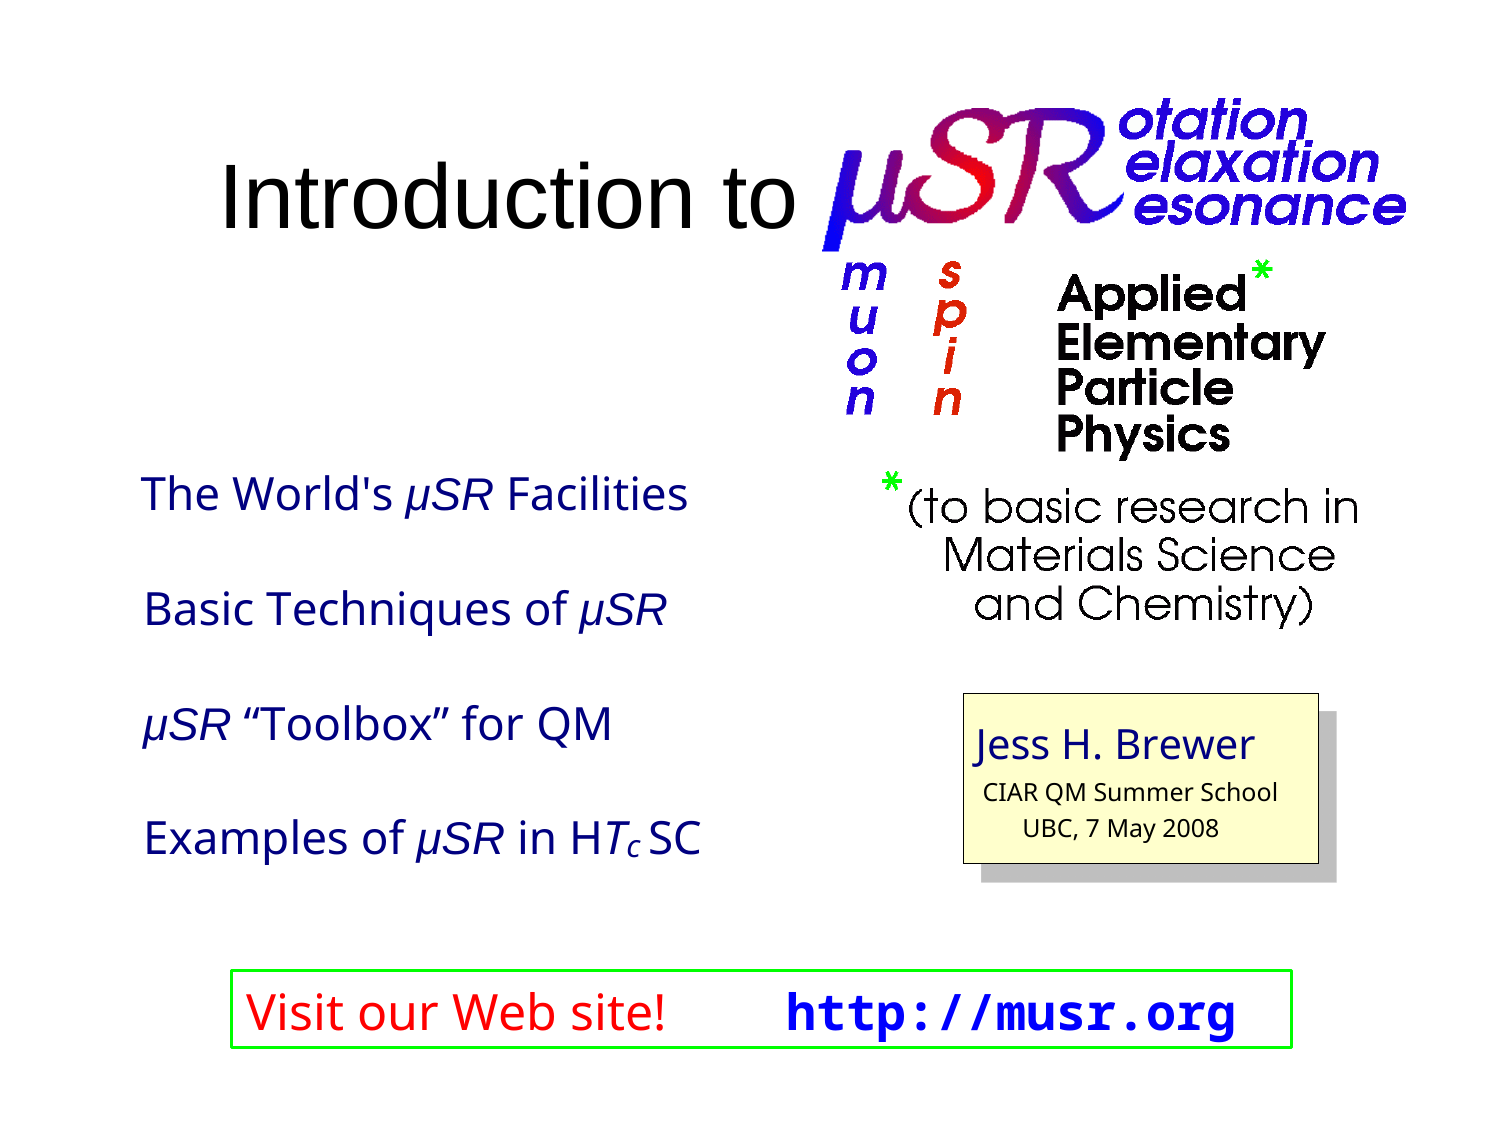

#
 Introduction to
 The World's μSR Facilities
 Basic Techniques of μSR
 μSR “Toolbox” for QM
 Examples of μSR in HTc SC
 Jess H. Brewer
 CIAR QM Summer School
UBC, 7 May 2008
 Visit our Web site! http://musr.org